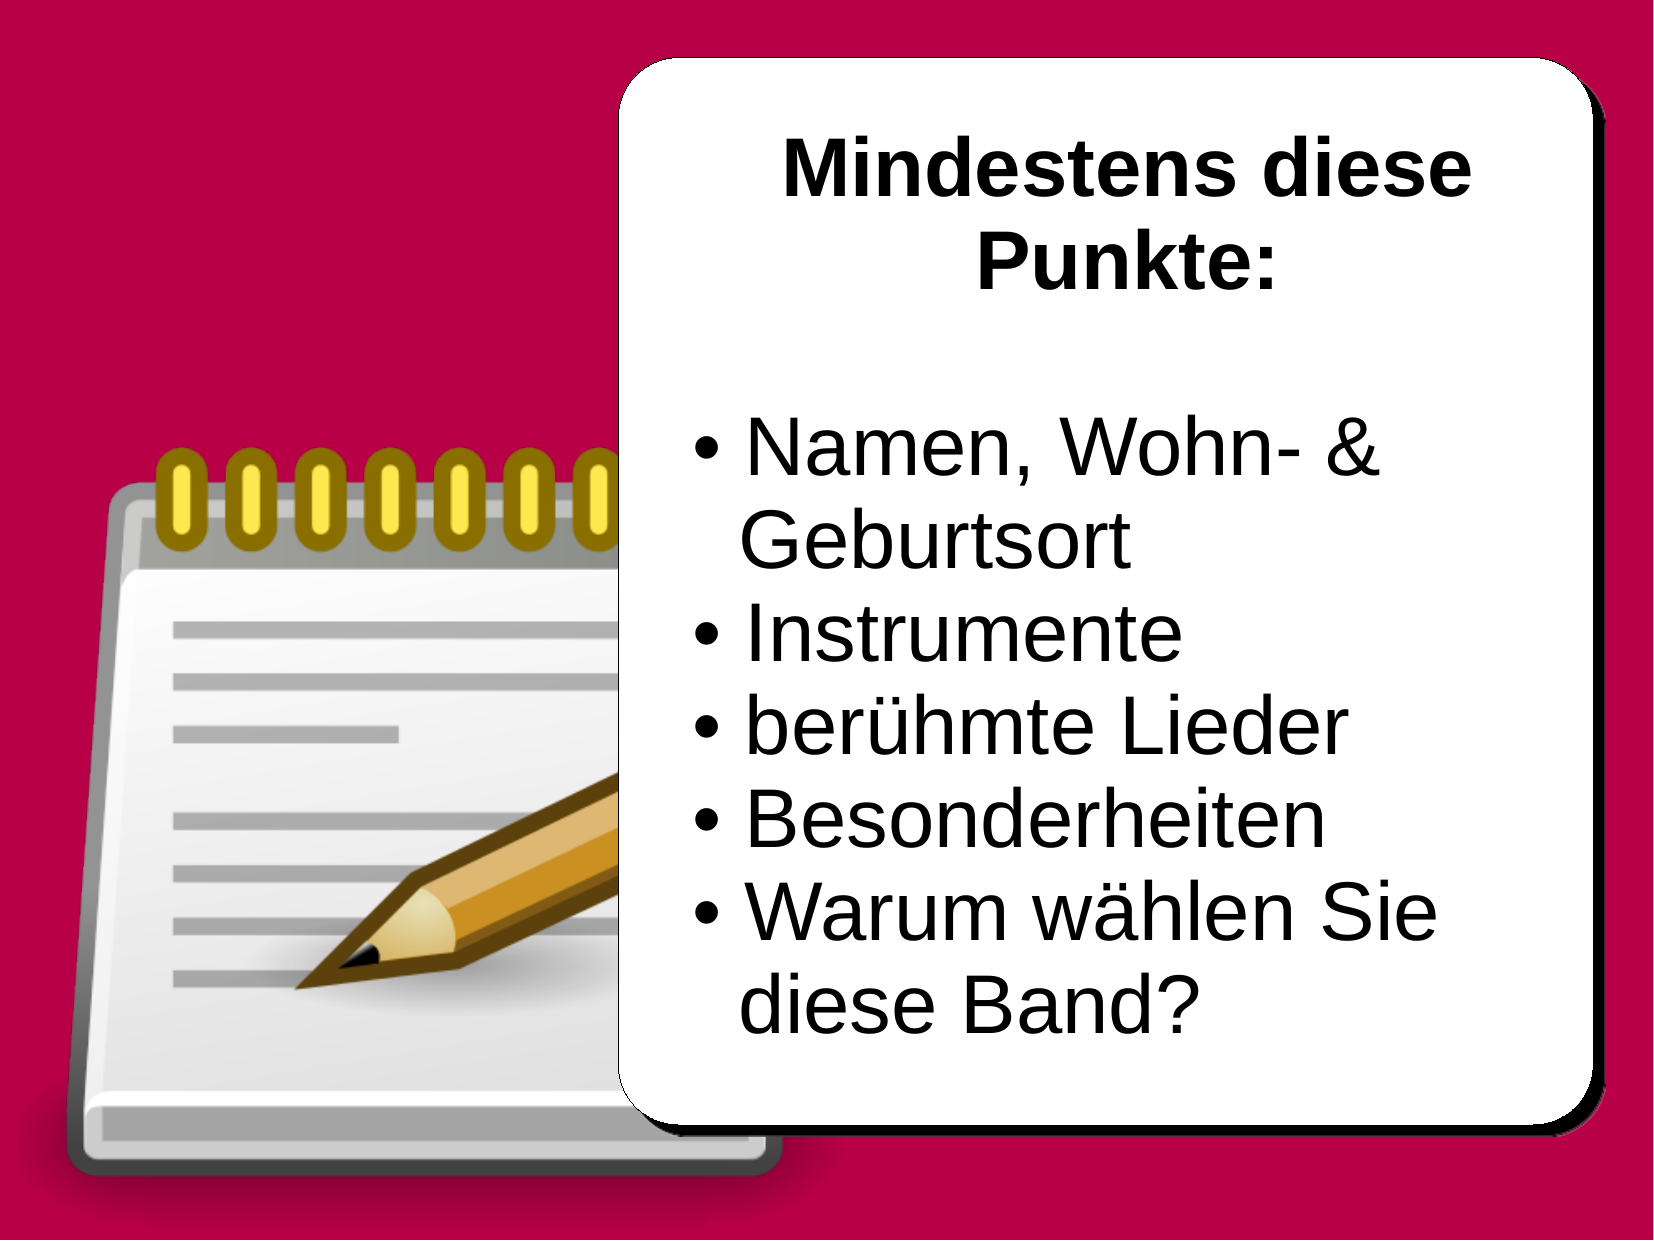

Mindestens diese
Punkte:
• Namen, Wohn- &
 Geburtsort
• Instrumente
• berühmte Lieder
• Besonderheiten
• Warum wählen Sie diese Band?